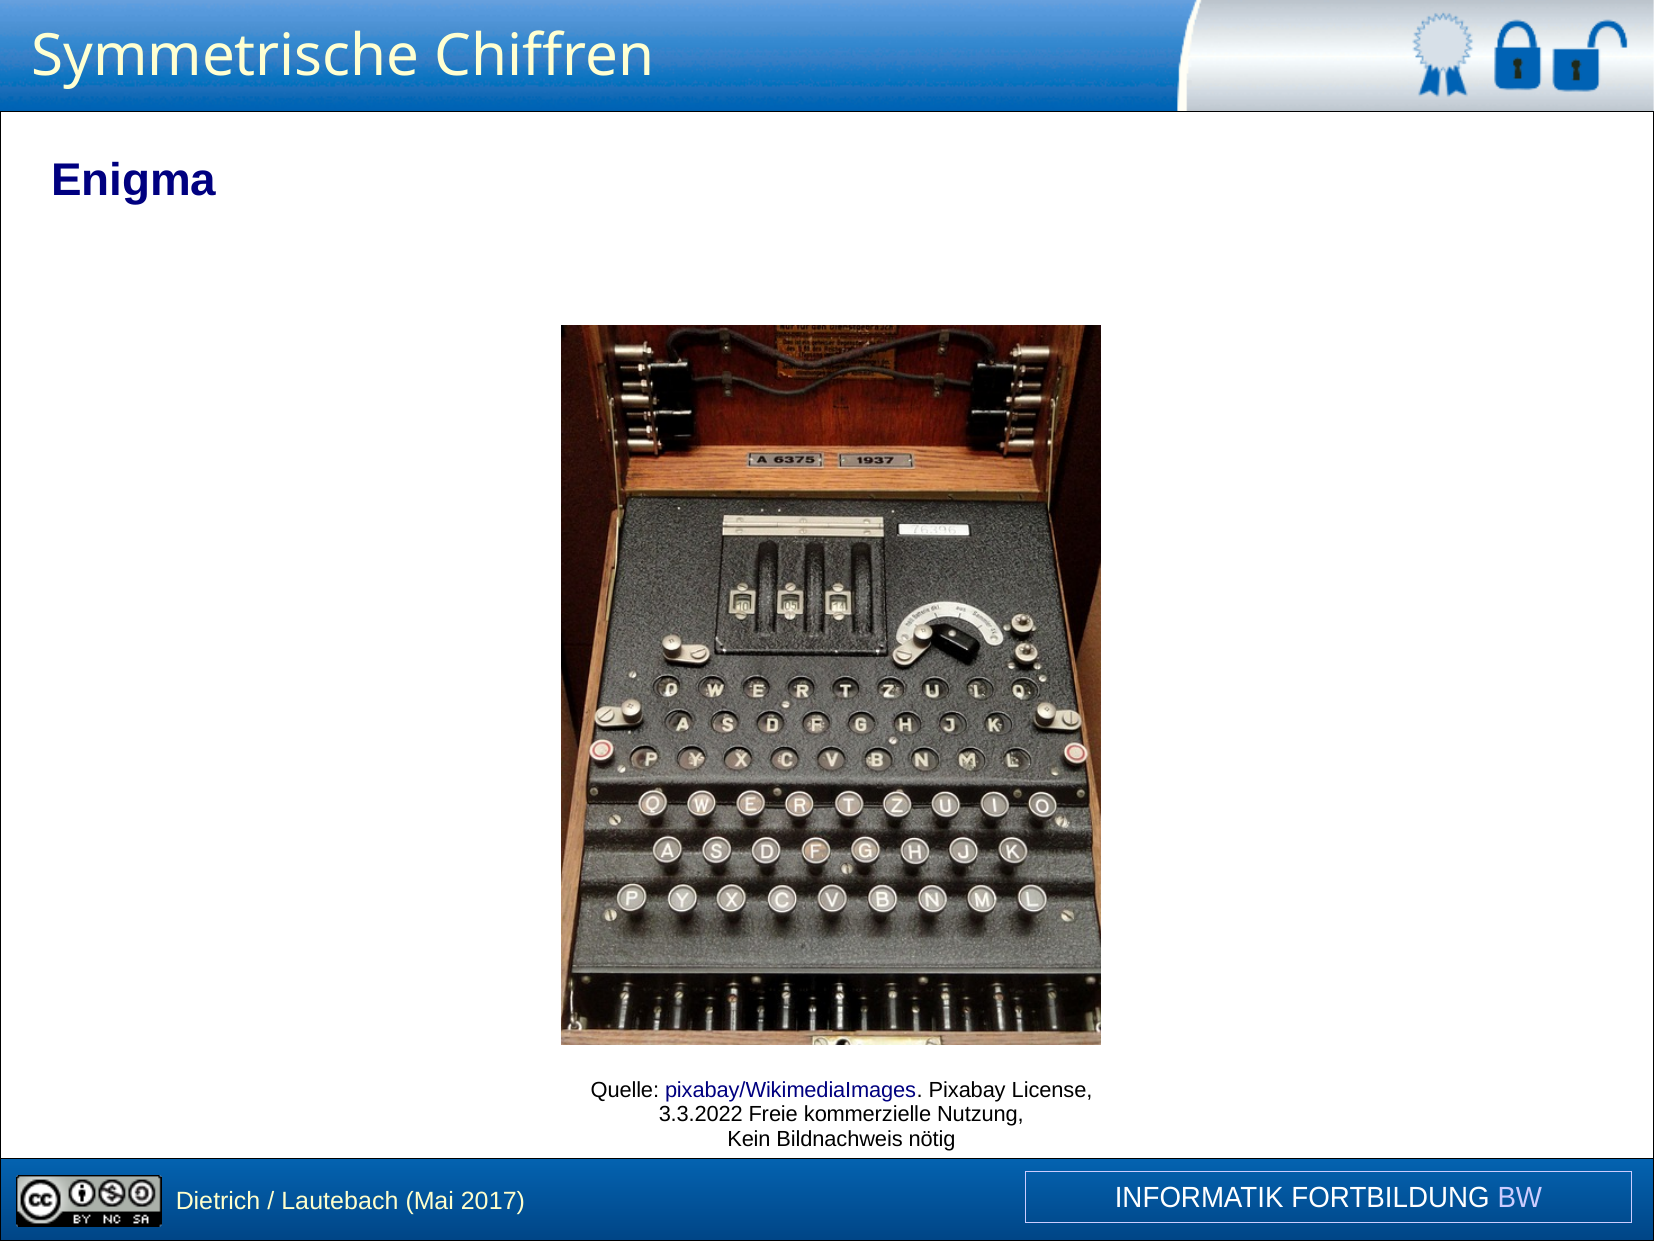

# Symmetrische Chiffren
Enigma
Quelle: pixabay/WikimediaImages. Pixabay License,
3.3.2022 Freie kommerzielle Nutzung,
Kein Bildnachweis nötig
18